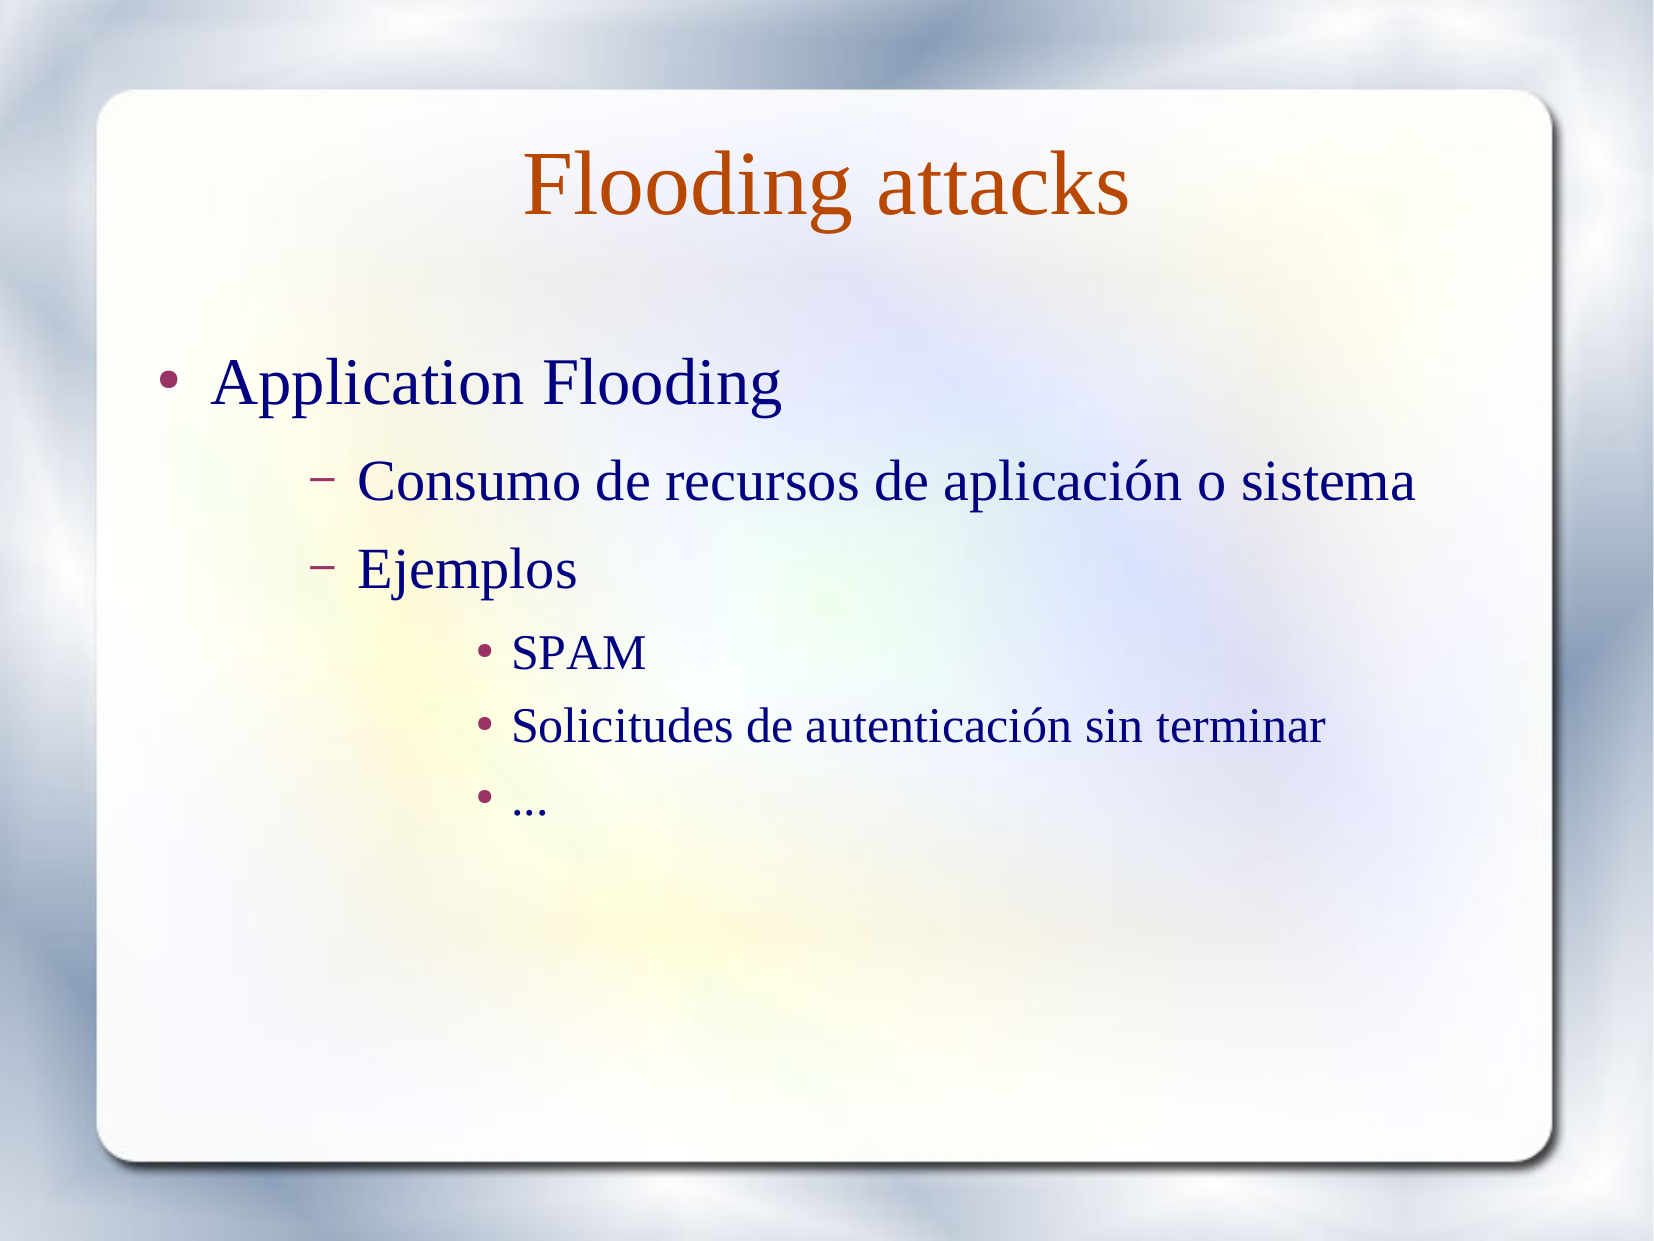

# Flooding attacks
Application Flooding
Consumo de recursos de aplicación o sistema
Ejemplos
SPAM
Solicitudes de autenticación sin terminar
...